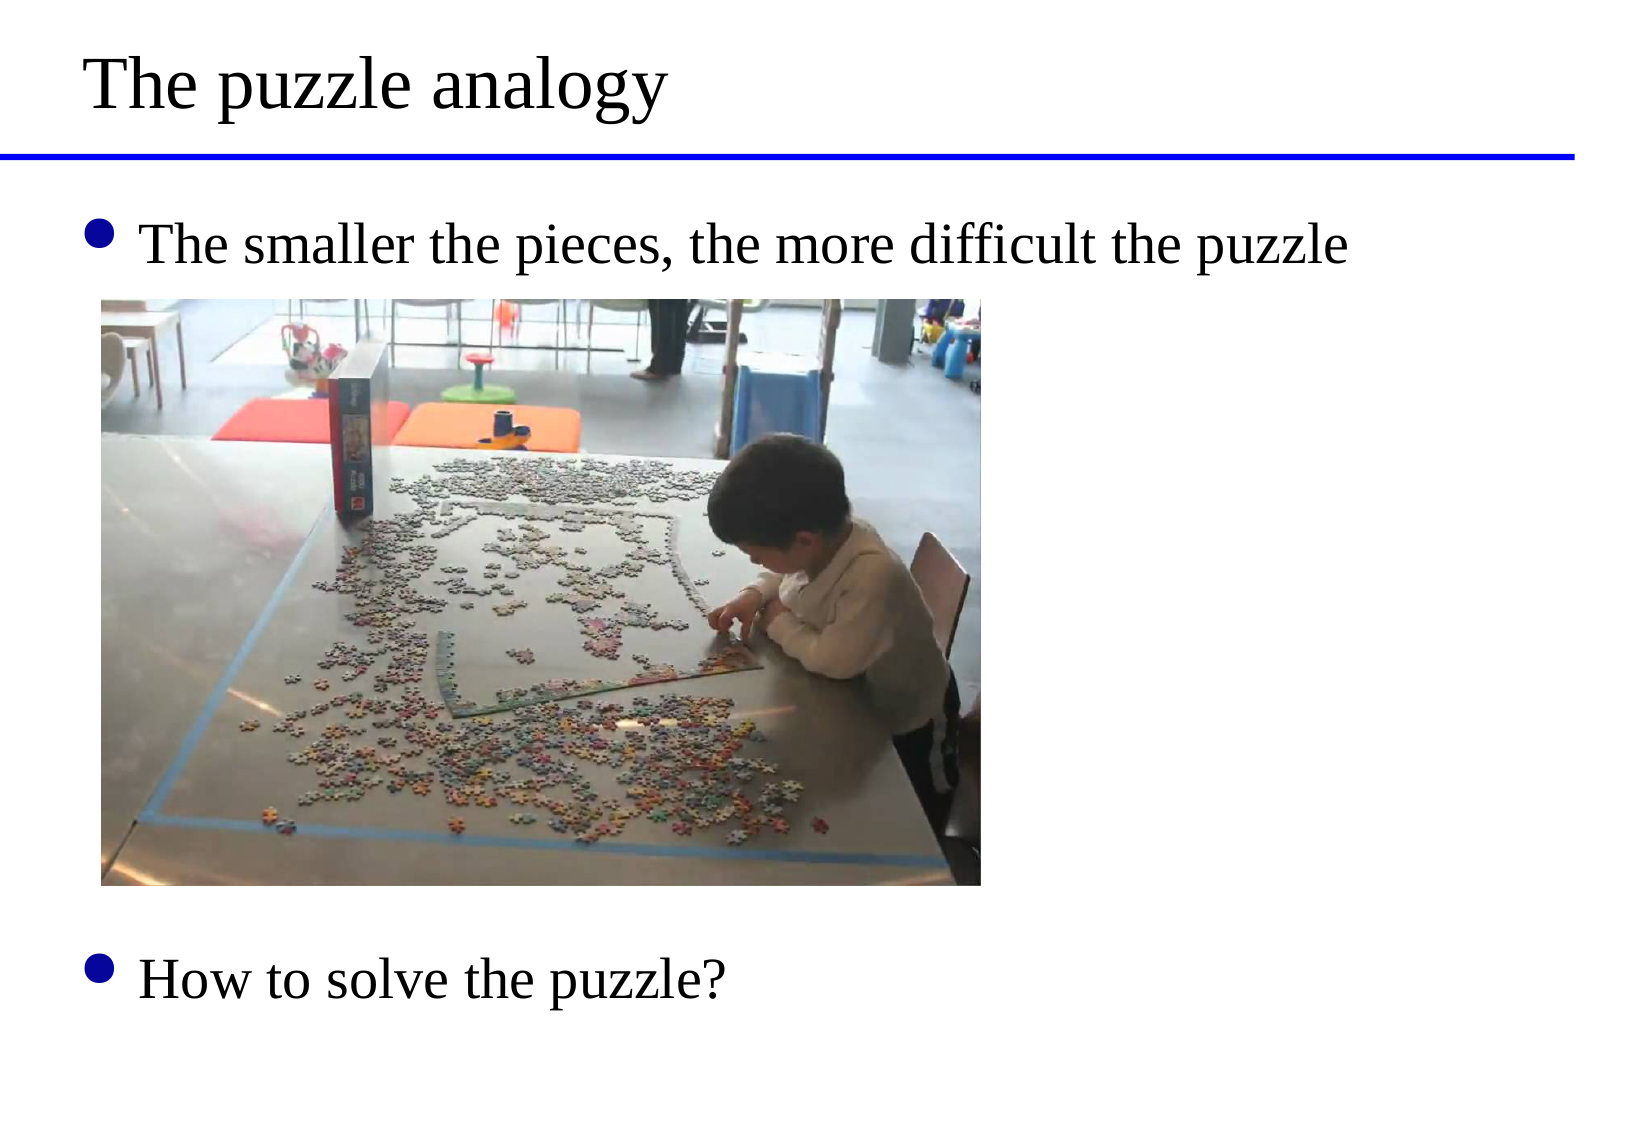

# The puzzle analogy
The smaller the pieces, the more difficult the puzzle
How to solve the puzzle?